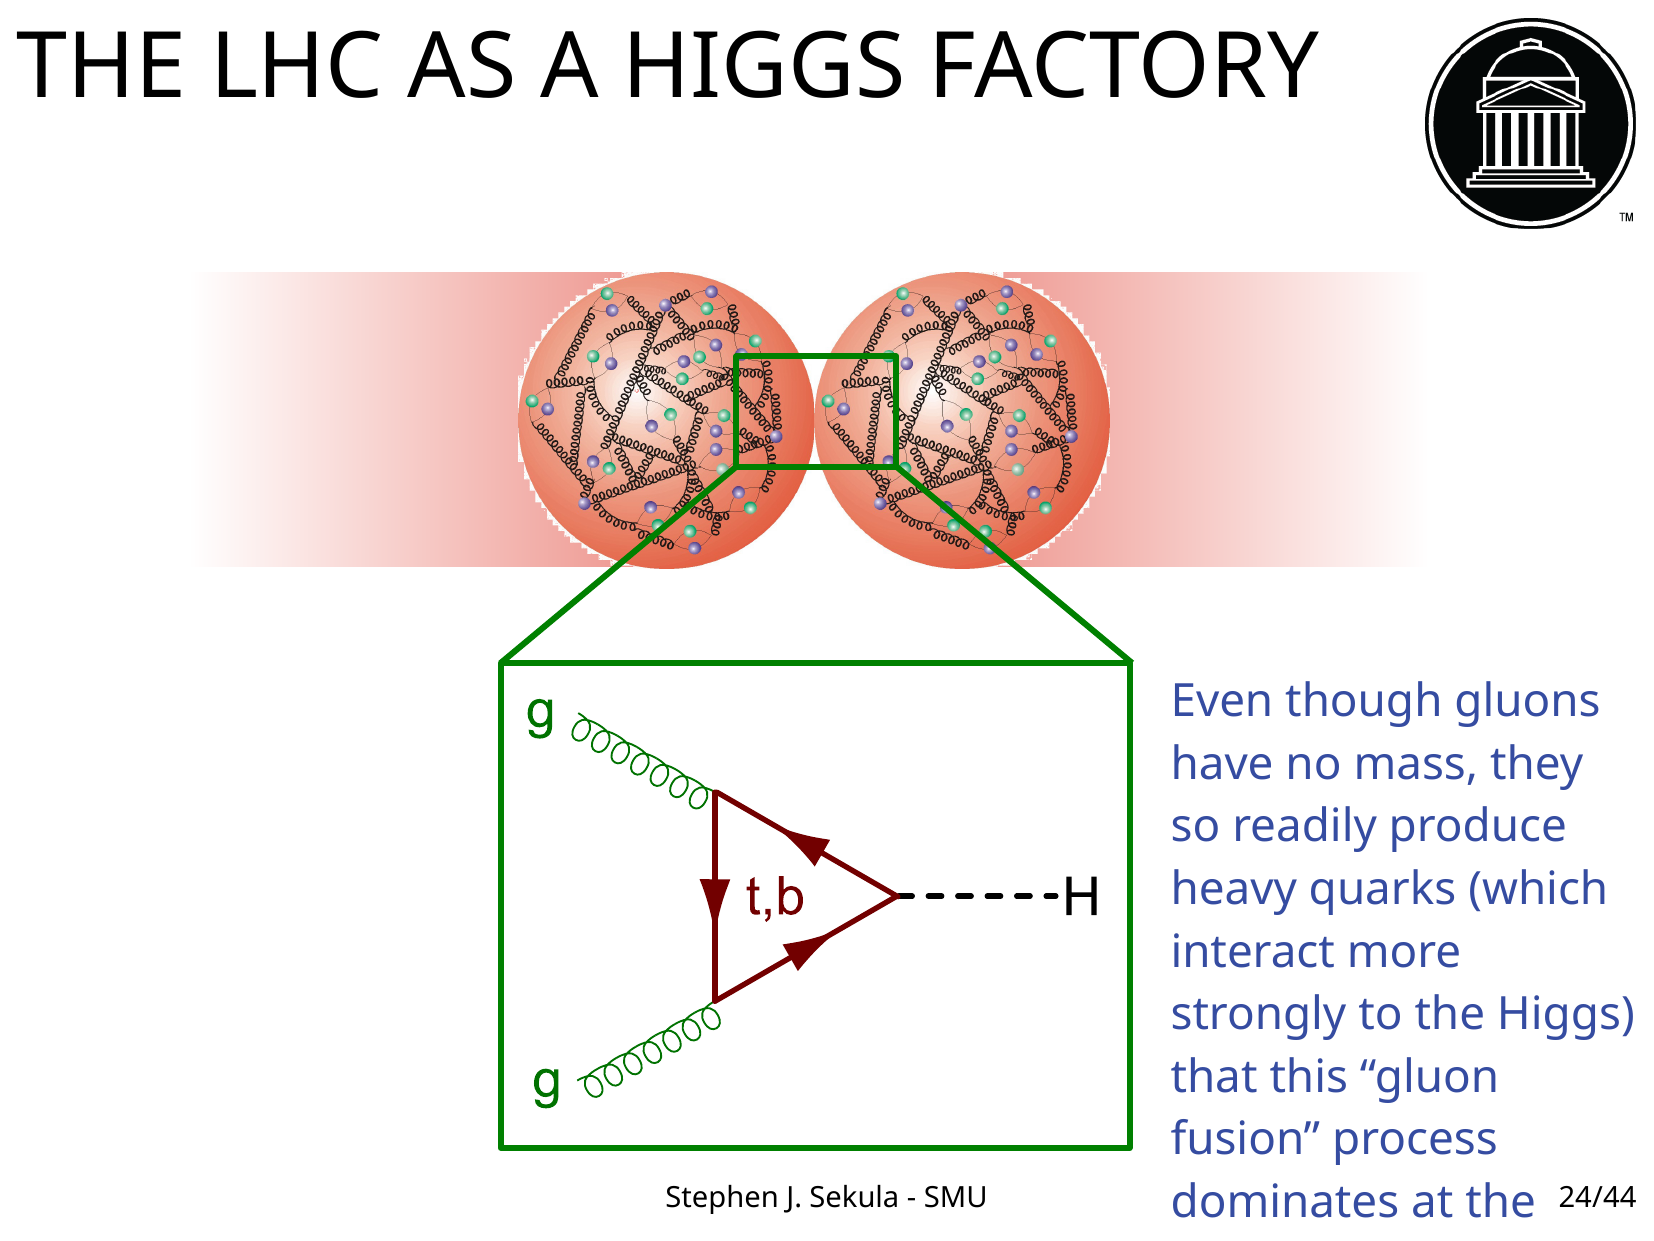

# THE LHC AS A HIGGS FACTORY
Even though gluons have no mass, they so readily produce heavy quarks (which interact more strongly to the Higgs) that this “gluon fusion” process dominates at the LHC!
24
Stephen J. Sekula - SMU